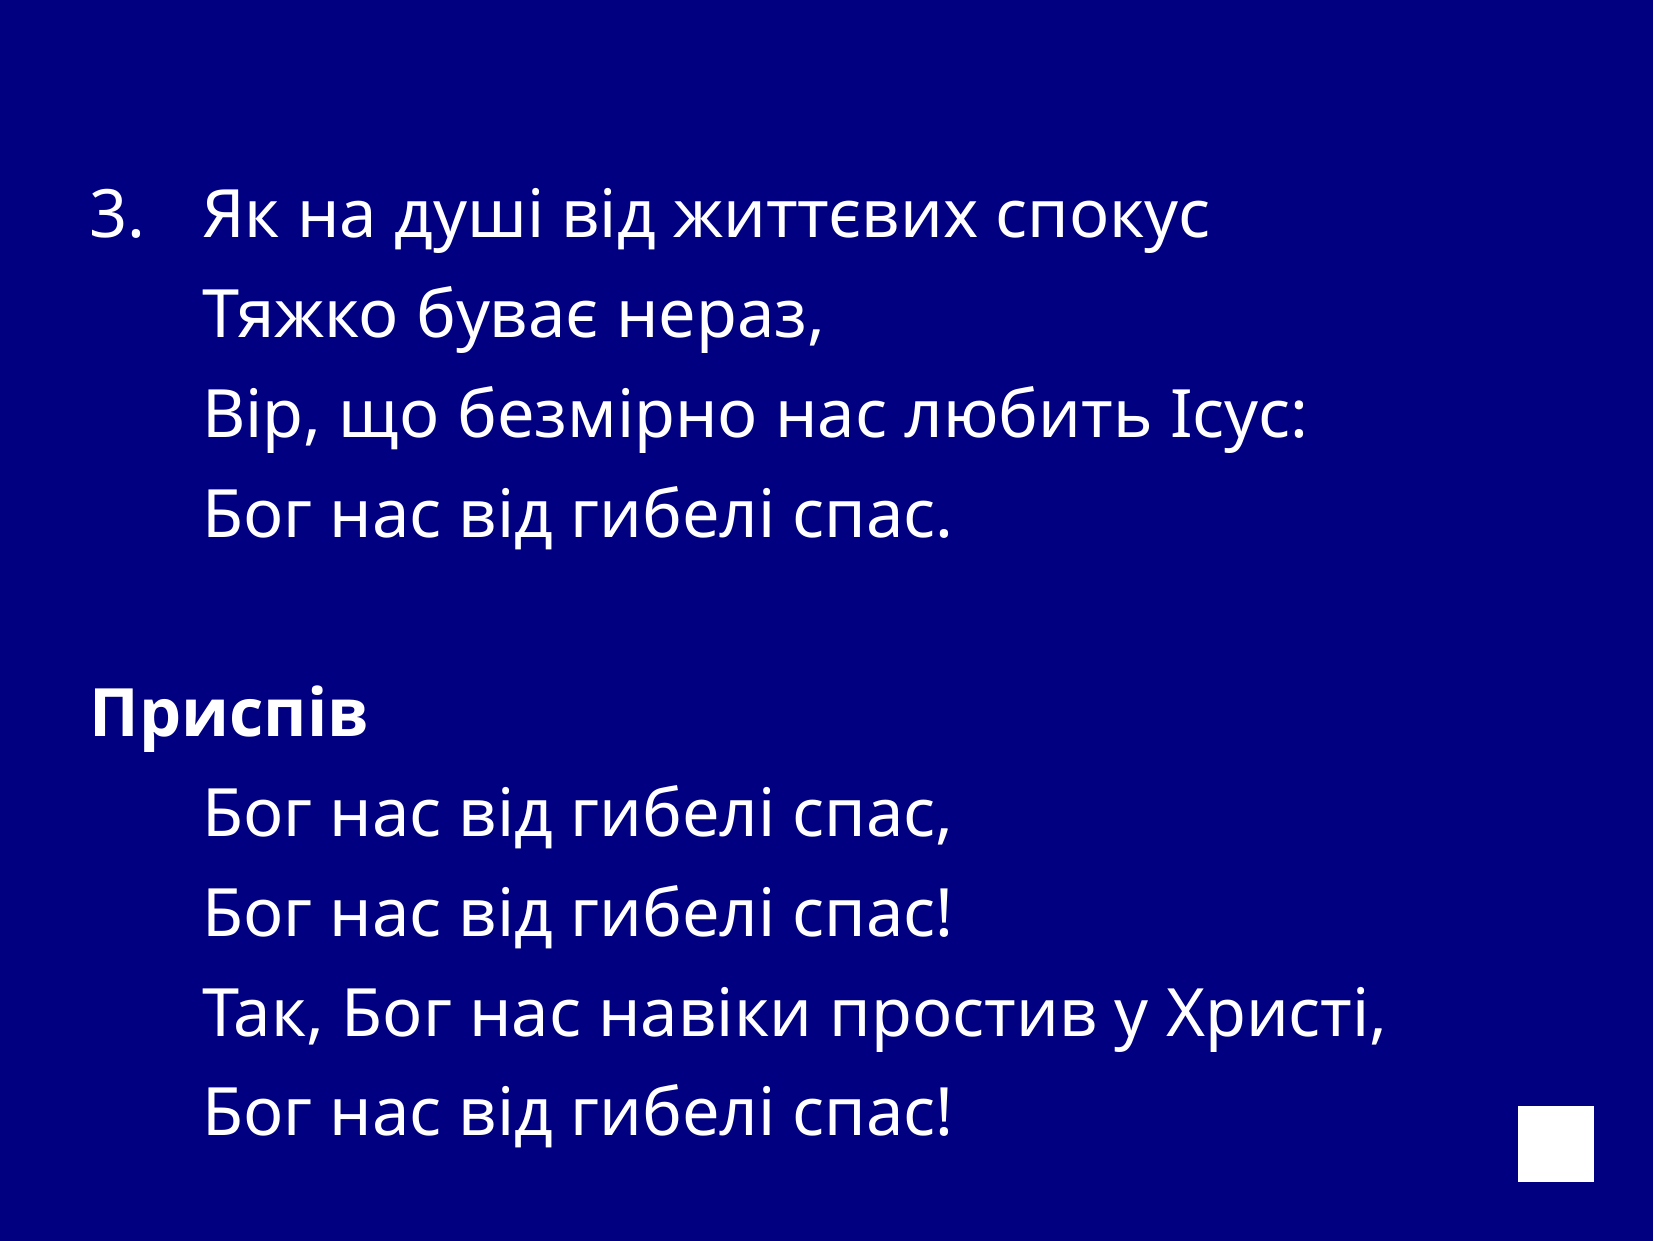

3.	Як на душі від життєвих спокус
	Тяжко буває нераз,
	Вір, що безмірно нас любить Ісус:
	Бог нас від гибелі спас.
Приспів
	Бог нас від гибелі спас,
	Бог нас від гибелі спас!
	Так, Бог нас навіки простив у Христі,
	Бог нас від гибелі спас!